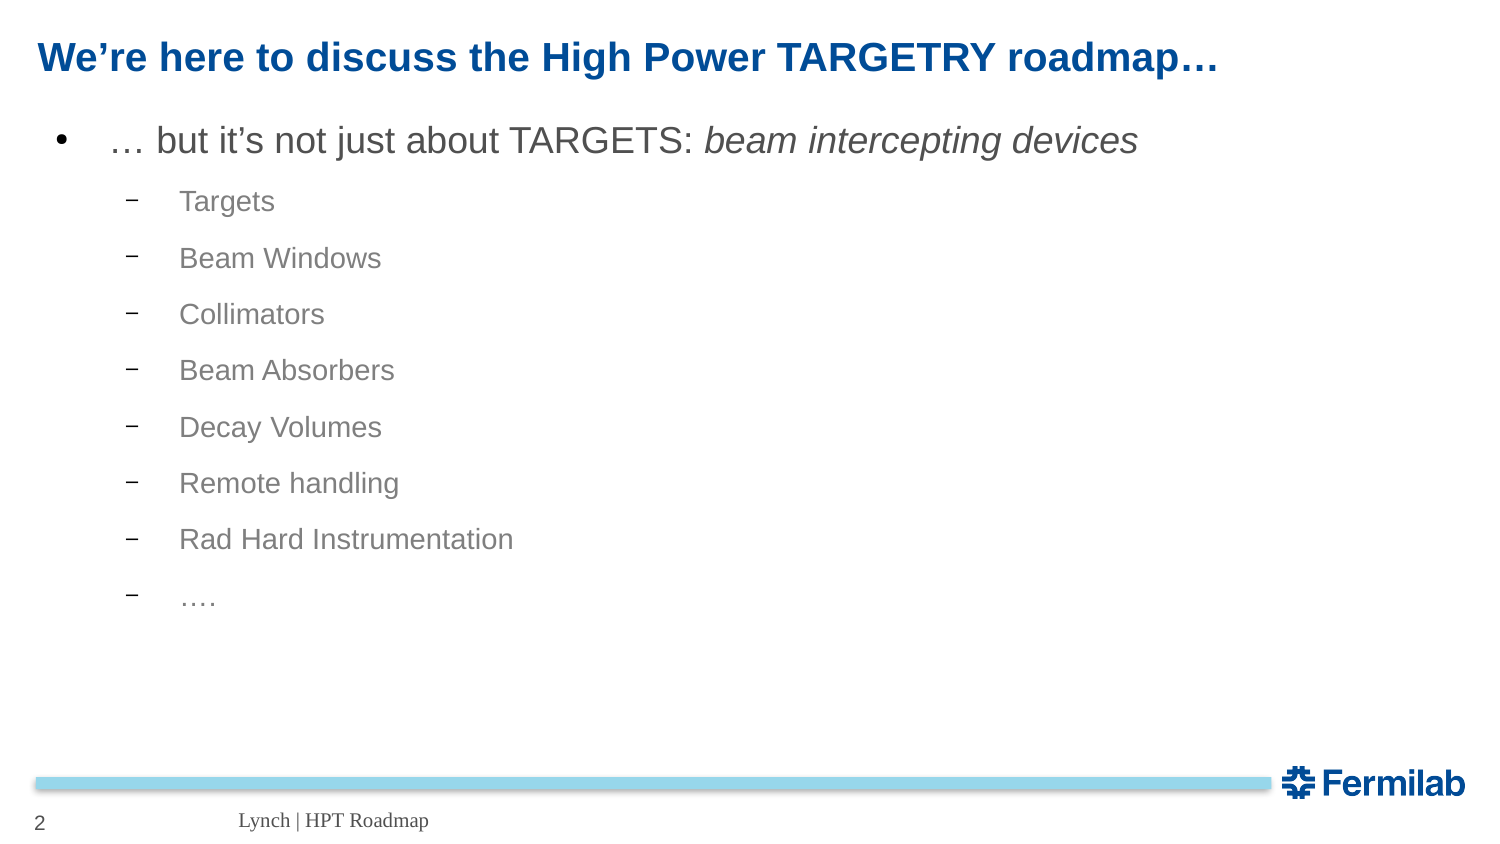

# We’re here to discuss the High Power TARGETRY roadmap…
… but it’s not just about TARGETS: beam intercepting devices
Targets
Beam Windows
Collimators
Beam Absorbers
Decay Volumes
Remote handling
Rad Hard Instrumentation
….
Lynch | HPT Roadmap